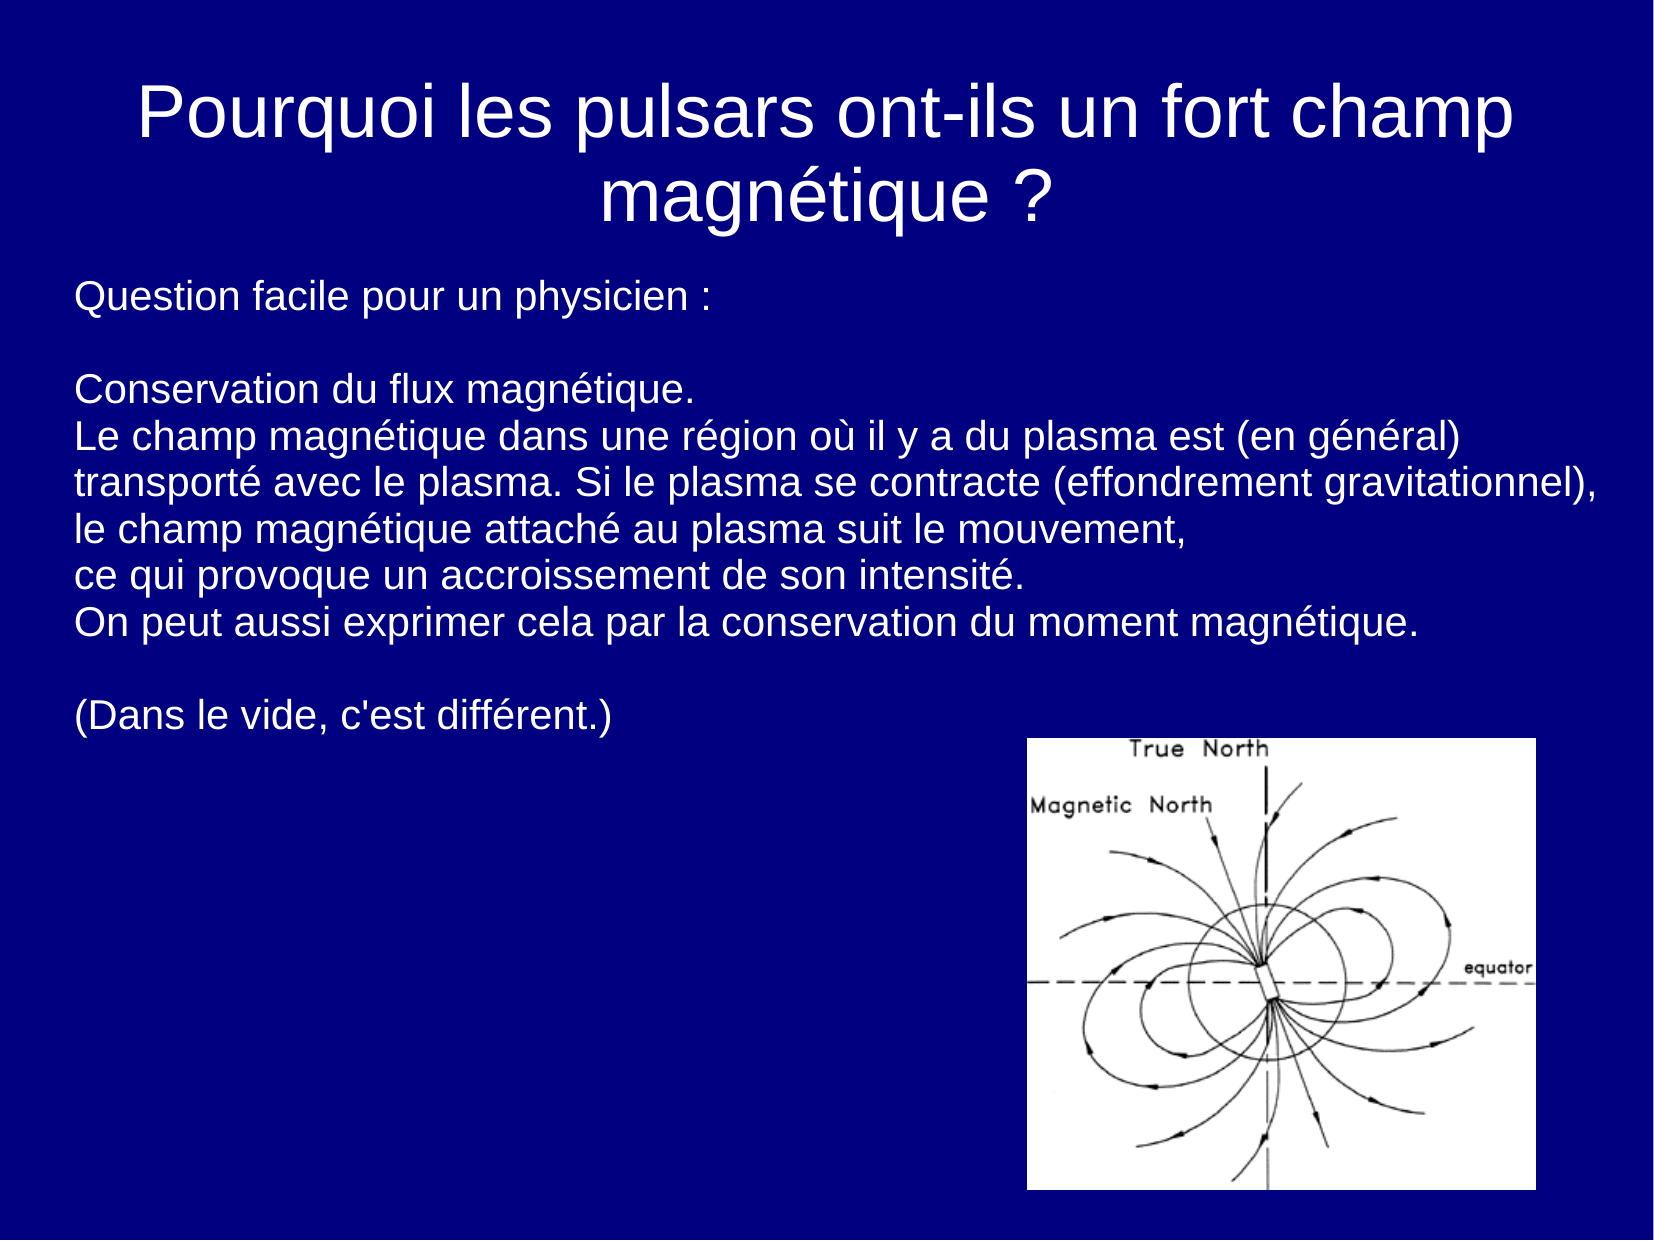

# Pourquoi les pulsars ont-ils un fort champ magnétique ?
Question facile pour un physicien :
Conservation du flux magnétique.
Le champ magnétique dans une région où il y a du plasma est (en général)
transporté avec le plasma. Si le plasma se contracte (effondrement gravitationnel),
le champ magnétique attaché au plasma suit le mouvement,
ce qui provoque un accroissement de son intensité.
On peut aussi exprimer cela par la conservation du moment magnétique.
(Dans le vide, c'est différent.)